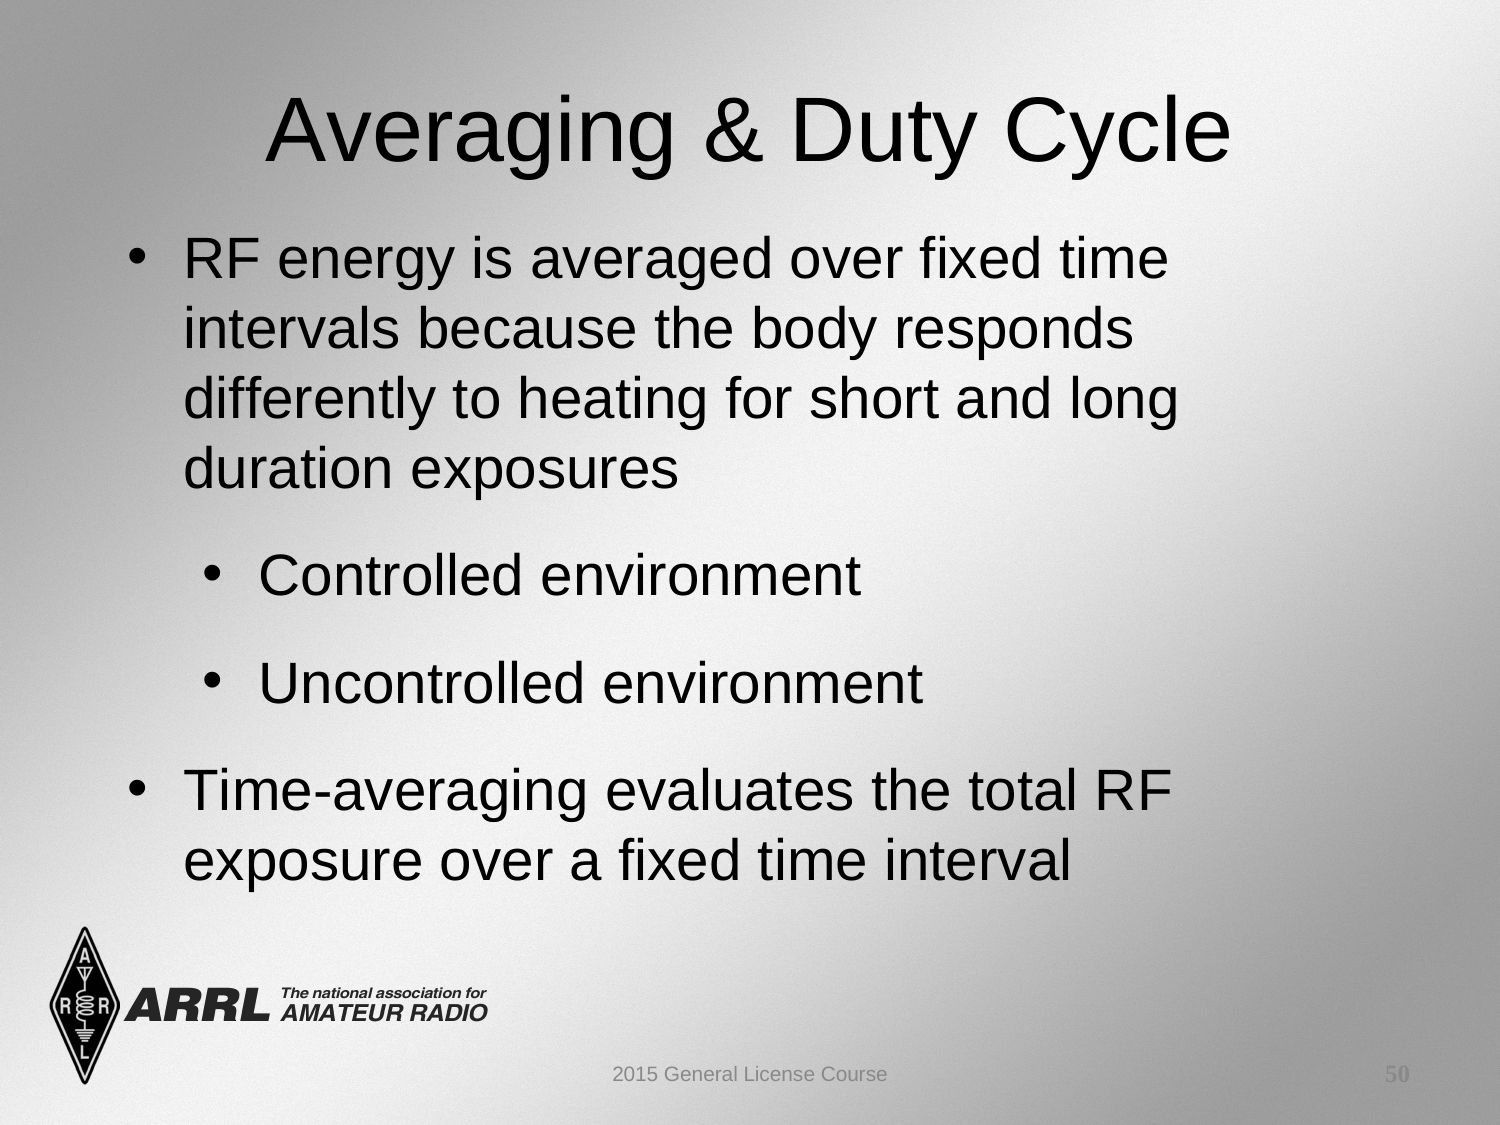

Averaging & Duty Cycle
RF energy is averaged over fixed time intervals because the body responds differently to heating for short and long duration exposures
Controlled environment
Uncontrolled environment
Time-averaging evaluates the total RF exposure over a fixed time interval
2015 General License Course